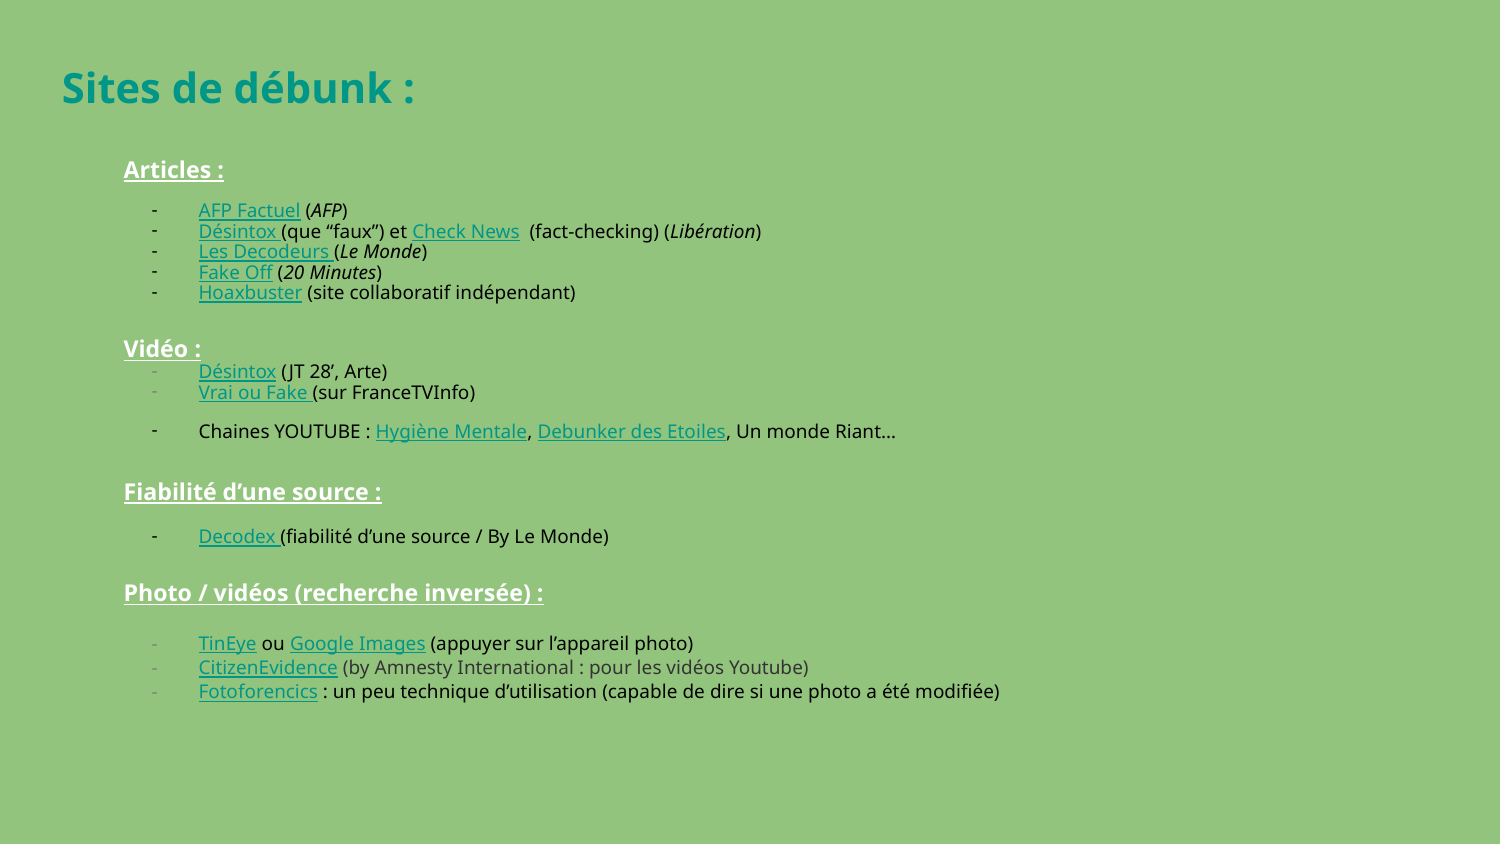

# Sites de débunk :
Articles :
AFP Factuel (AFP)
Désintox (que “faux”) et Check News (fact-checking) (Libération)
Les Decodeurs (Le Monde)
Fake Off (20 Minutes)
Hoaxbuster (site collaboratif indépendant)
Vidéo :
Désintox (JT 28’, Arte)
Vrai ou Fake (sur FranceTVInfo)
Chaines YOUTUBE : Hygiène Mentale, Debunker des Etoiles, Un monde Riant…
Fiabilité d’une source :
Decodex (fiabilité d’une source / By Le Monde)
Photo / vidéos (recherche inversée) :
TinEye ou Google Images (appuyer sur l’appareil photo)
CitizenEvidence (by Amnesty International : pour les vidéos Youtube)
Fotoforencics : un peu technique d’utilisation (capable de dire si une photo a été modifiée)